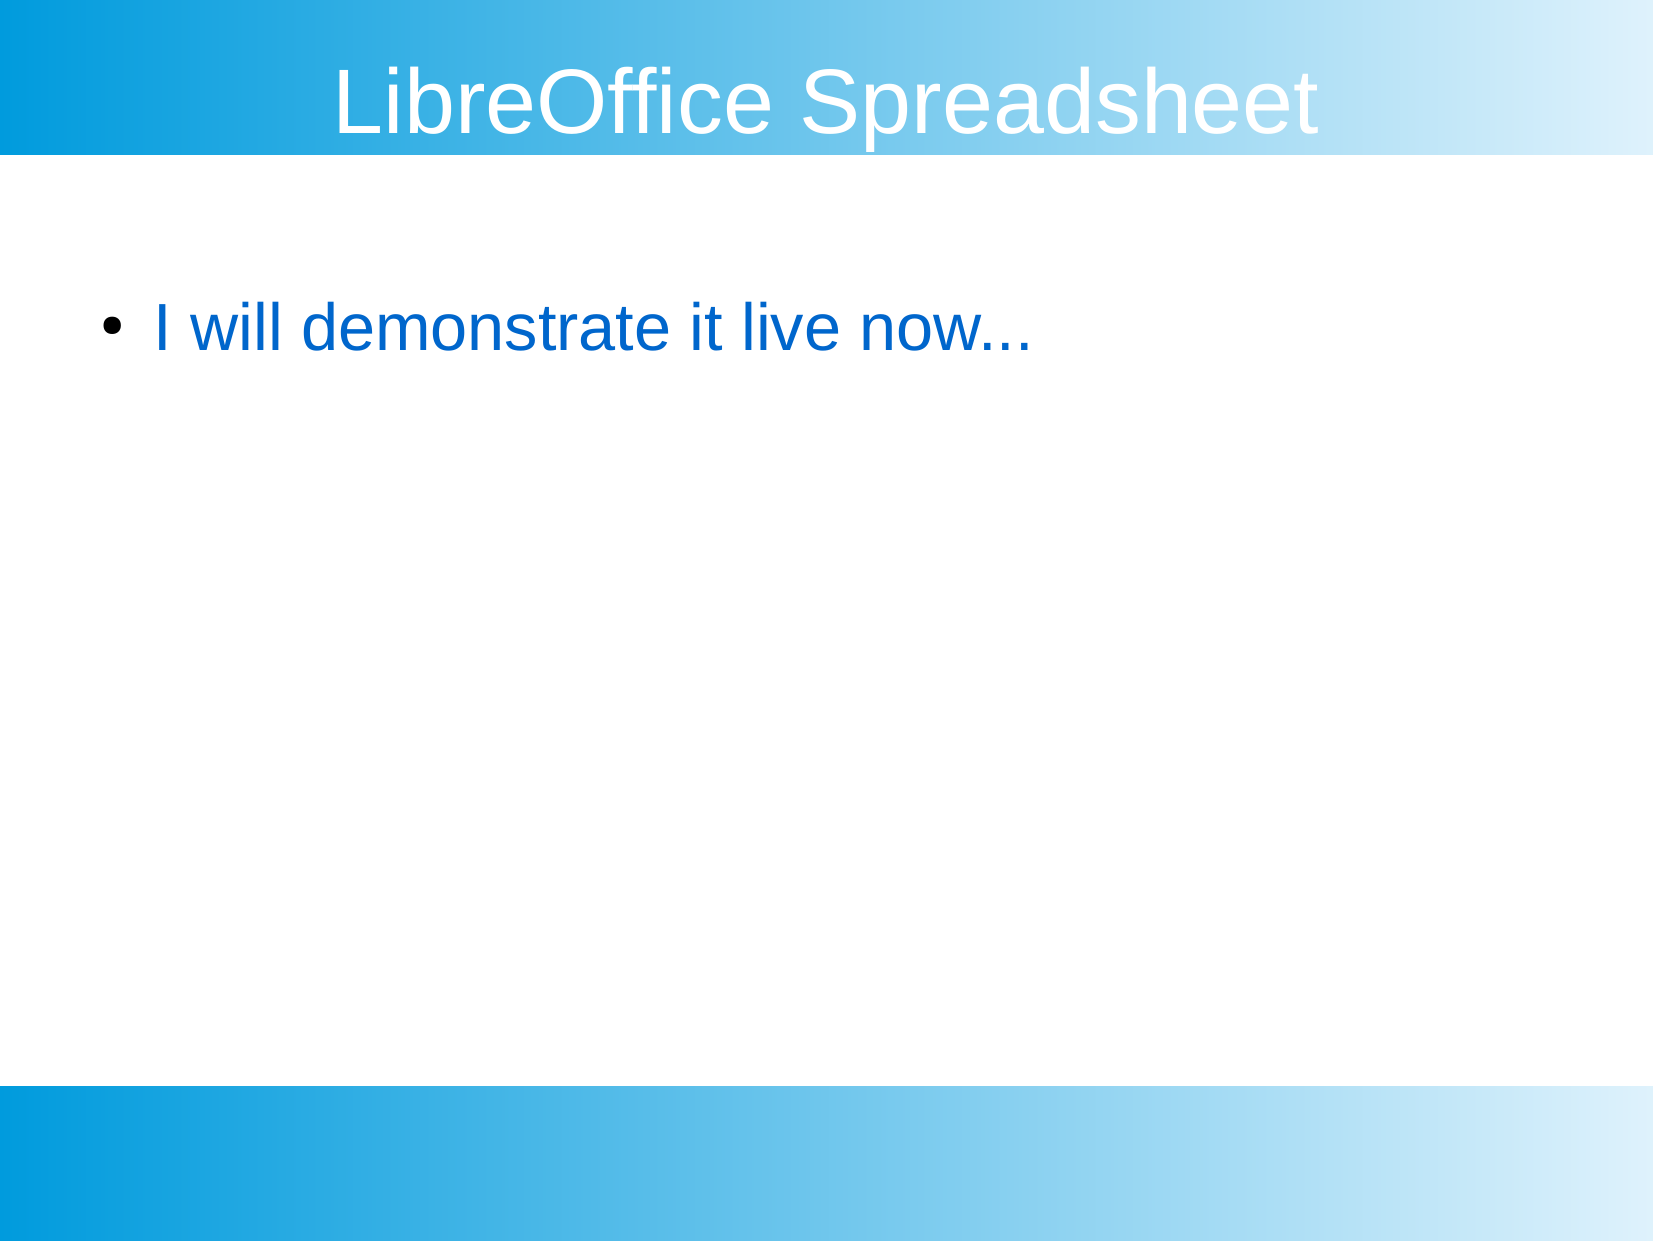

# LibreOffice Spreadsheet
I will demonstrate it live now...